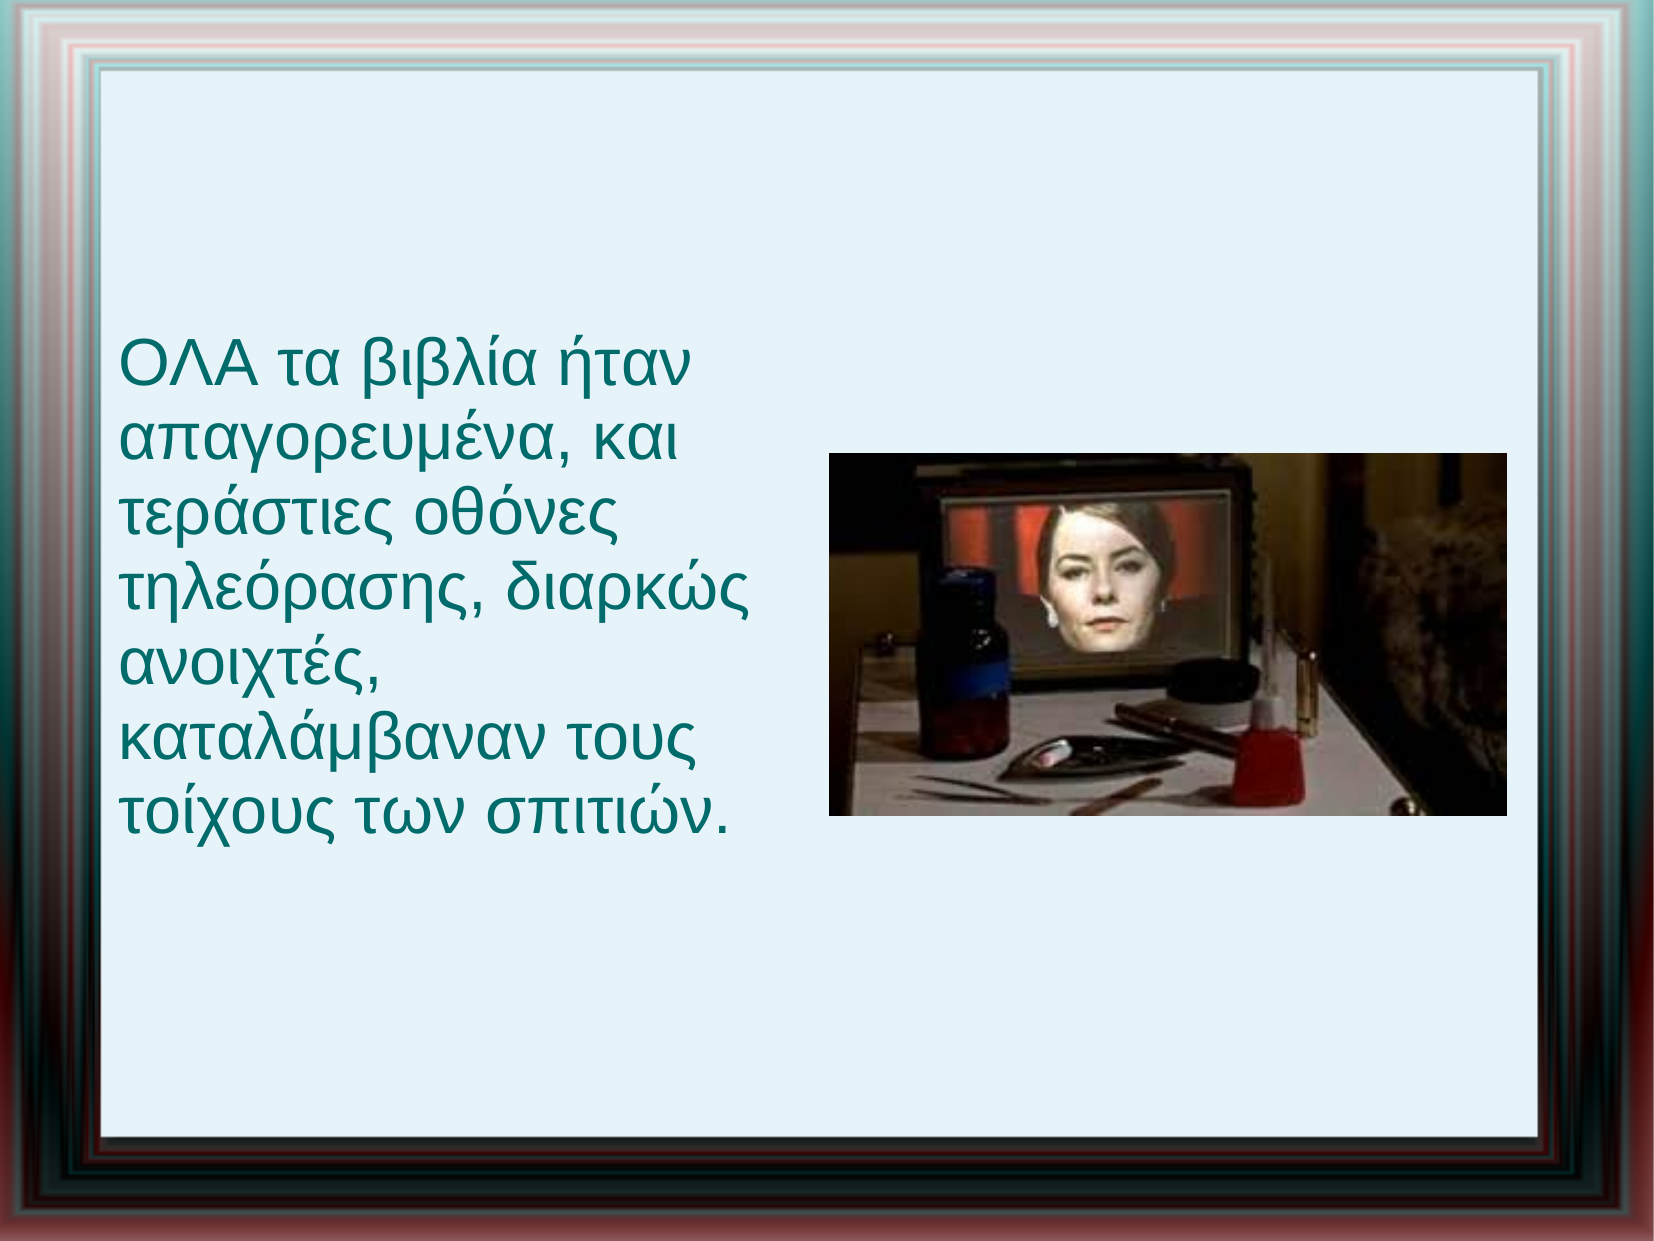

#
ΟΛΑ τα βιβλία ήταν απαγορευμένα, και τεράστιες οθόνες τηλεόρασης, διαρκώς ανοιχτές, καταλάμβαναν τους τοίχους των σπιτιών.